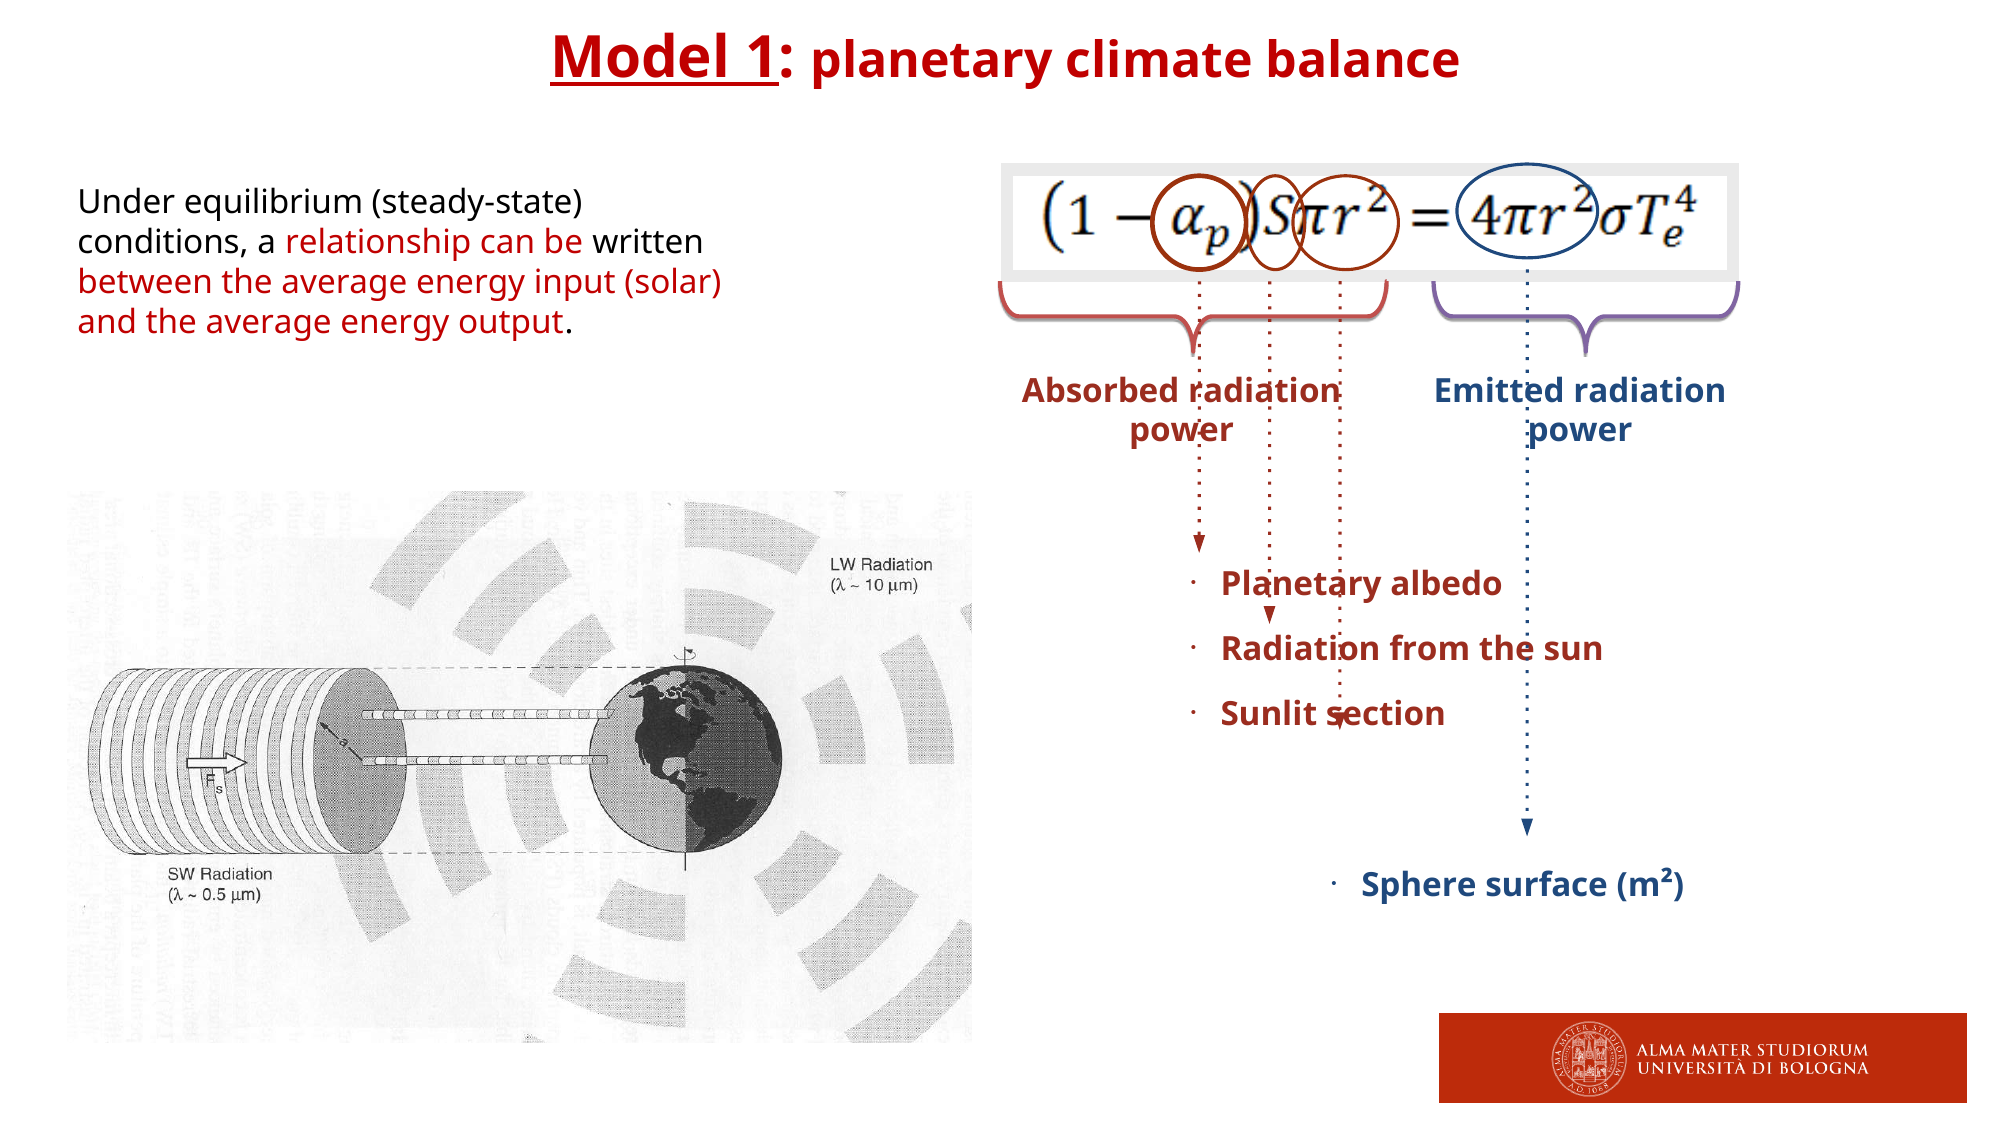

# Model 1: planetary climate balance
Sphere surface (m²)
Under equilibrium (steady-state) conditions, a relationship can be written between the average energy input (solar) and the average energy output.
Planetary albedo
Radiation from the sun
Sunlit section
Absorbed radiation power
Emitted radiation power